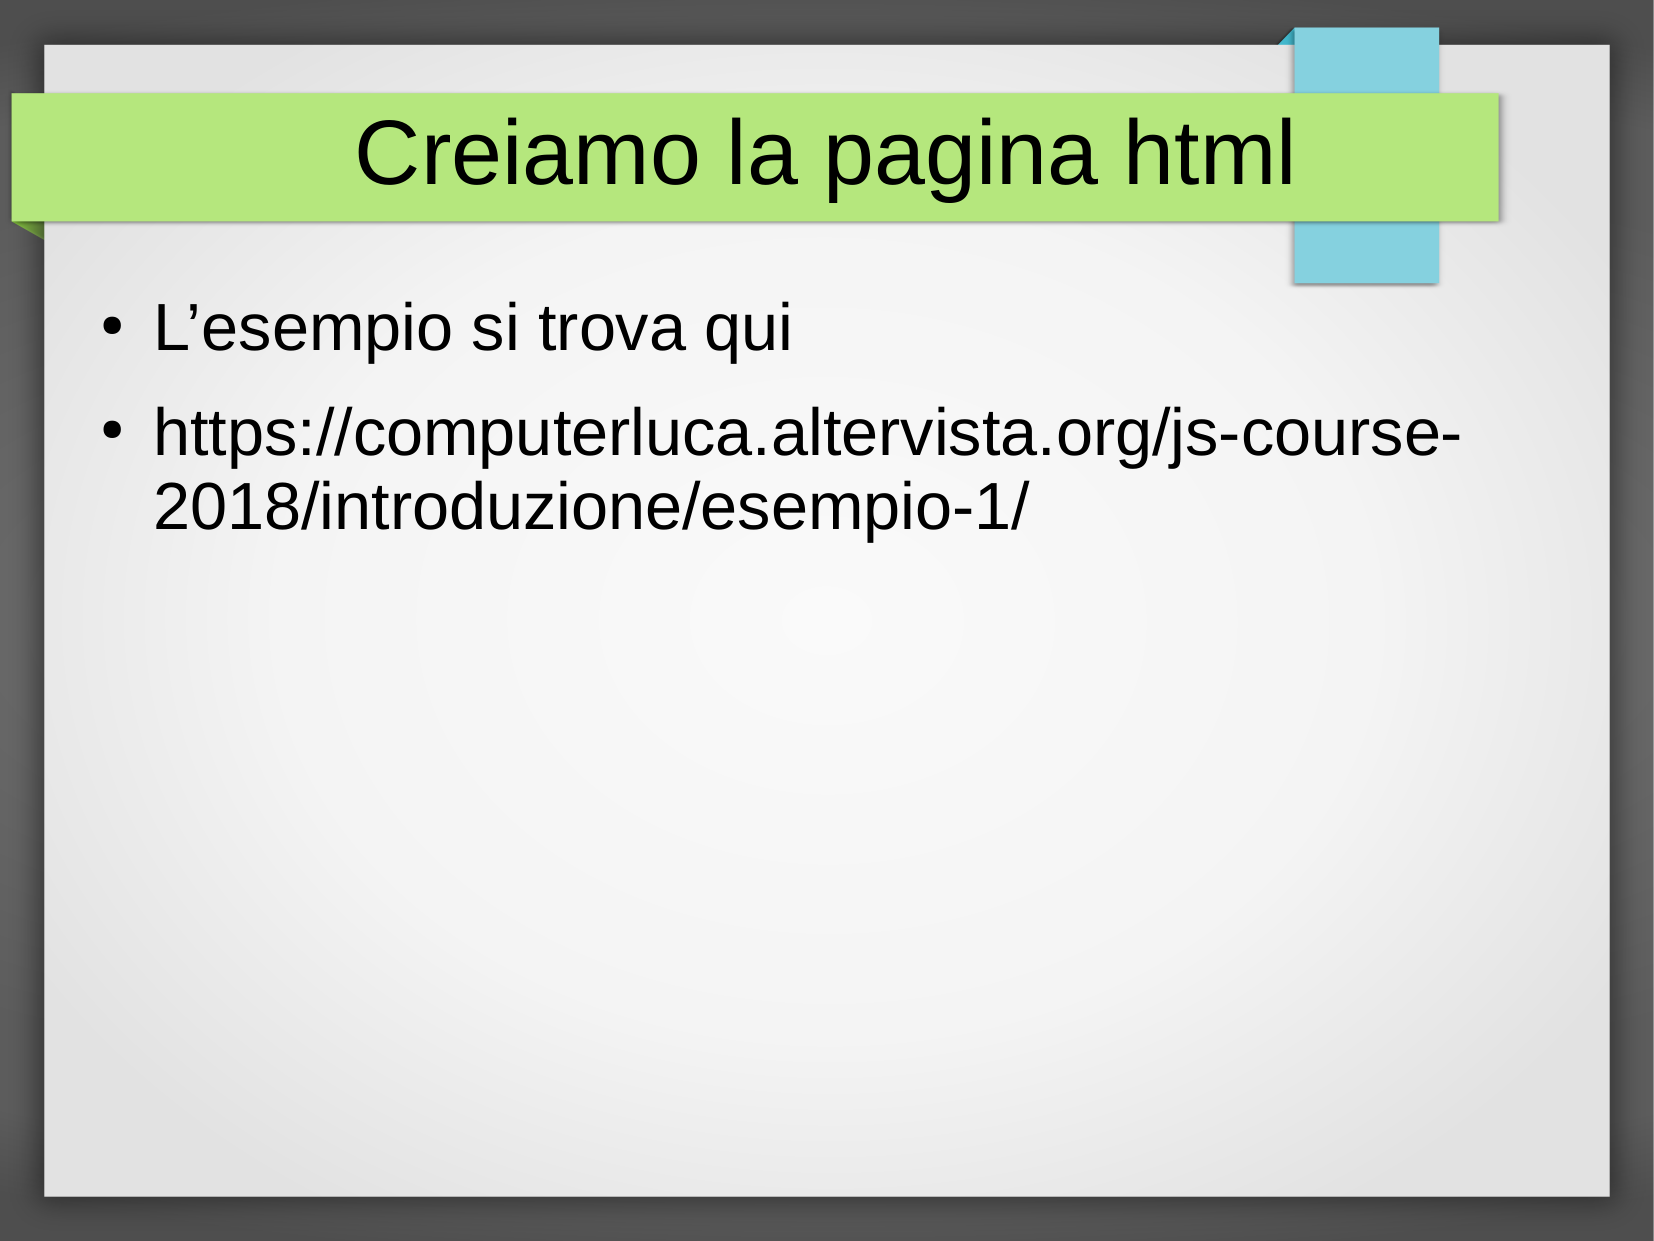

# Creiamo la pagina html
L’esempio si trova qui
https://computerluca.altervista.org/js-course-2018/introduzione/esempio-1/